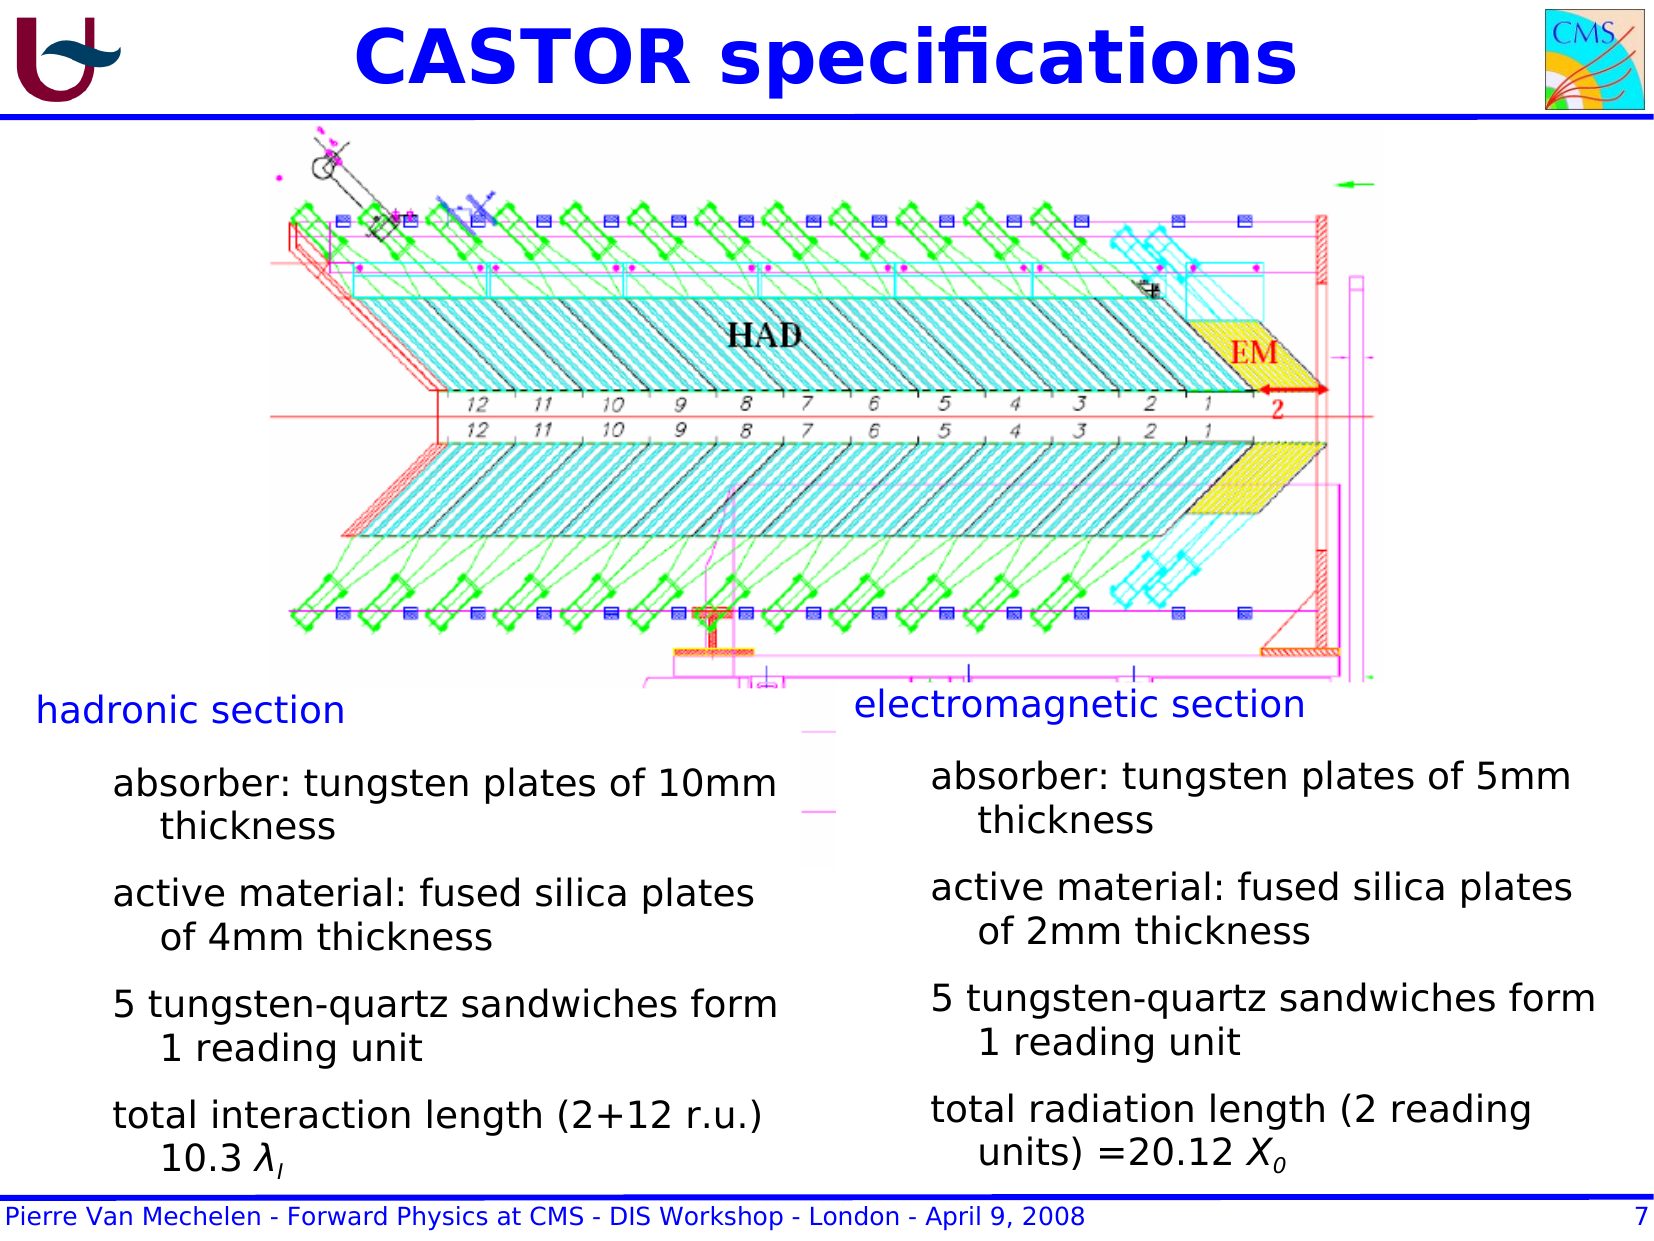

# CASTOR specifications
electromagnetic section
absorber: tungsten plates of 5mm thickness
active material: fused silica plates of 2mm thickness
5 tungsten-quartz sandwiches form 1 reading unit
total radiation length (2 reading units) =20.12 X0
hadronic section
absorber: tungsten plates of 10mm thickness
active material: fused silica plates of 4mm thickness
5 tungsten-quartz sandwiches form 1 reading unit
total interaction length (2+12 r.u.) 10.3 λI
7
Pierre Van Mechelen - Forward Physics at CMS - DIS Workshop - London - April 9, 2008